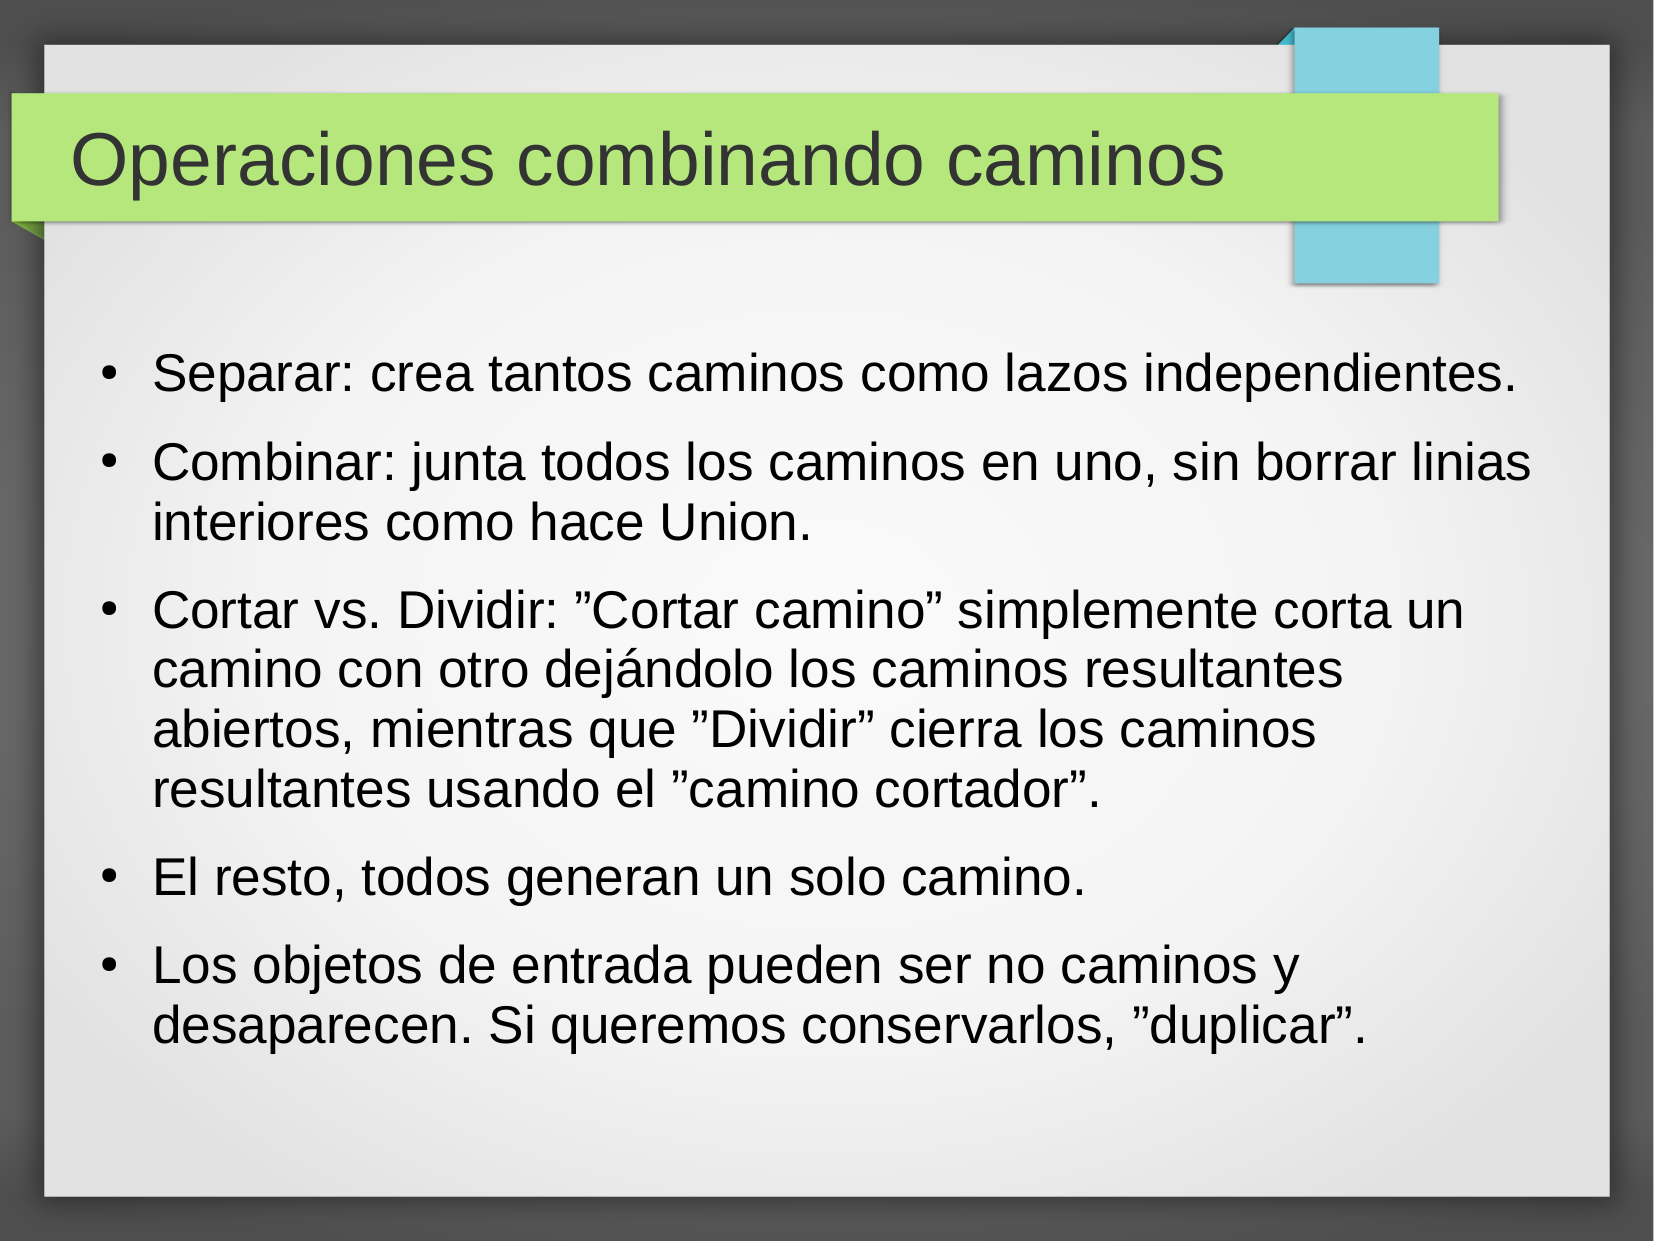

# Operaciones combinando caminos
Separar: crea tantos caminos como lazos independientes.
Combinar: junta todos los caminos en uno, sin borrar linias interiores como hace Union.
Cortar vs. Dividir: ”Cortar camino” simplemente corta un camino con otro dejándolo los caminos resultantes abiertos, mientras que ”Dividir” cierra los caminos resultantes usando el ”camino cortador”.
El resto, todos generan un solo camino.
Los objetos de entrada pueden ser no caminos y desaparecen. Si queremos conservarlos, ”duplicar”.